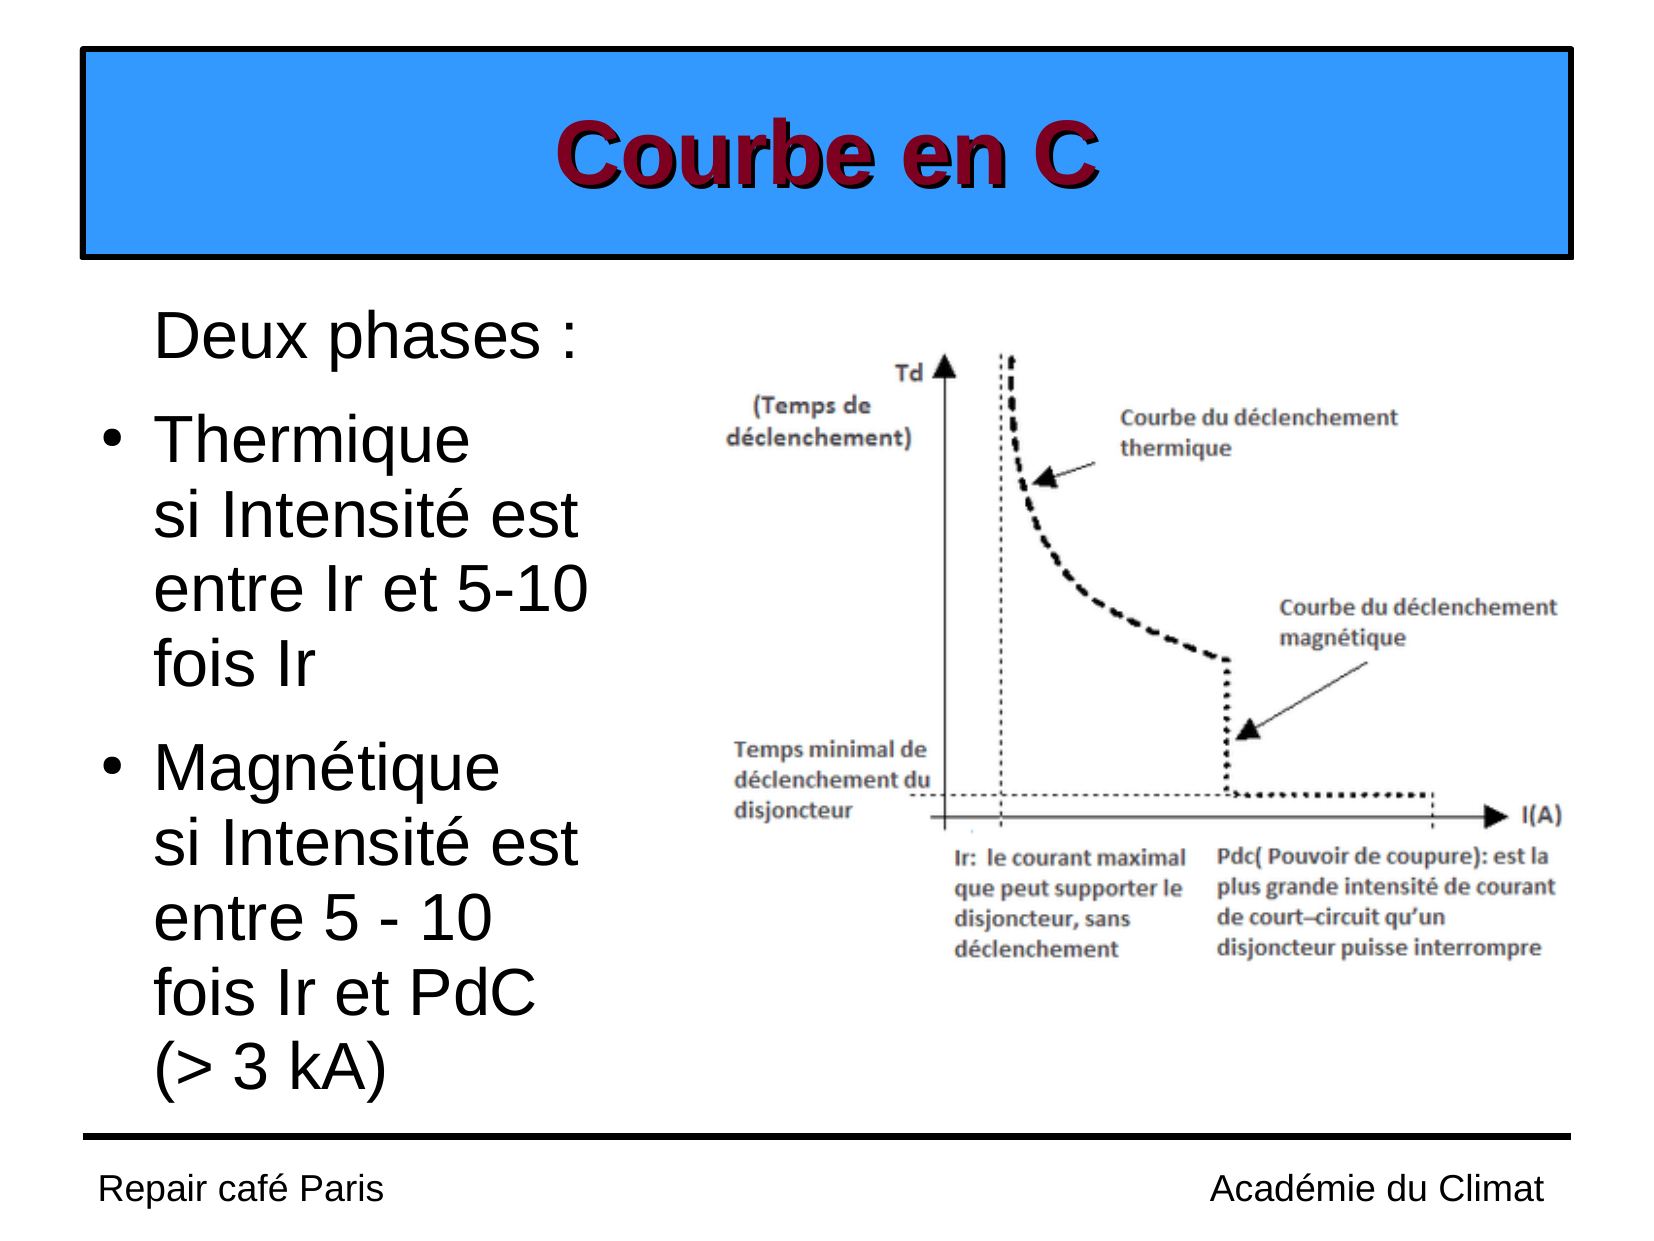

# Courbe en C
Deux phases :
Thermique
si Intensité est entre Ir et 5-10 fois Ir
Magnétique
si Intensité est entre 5 - 10 fois Ir et PdC
(> 3 kA)
Repair café Paris	Académie du Climat